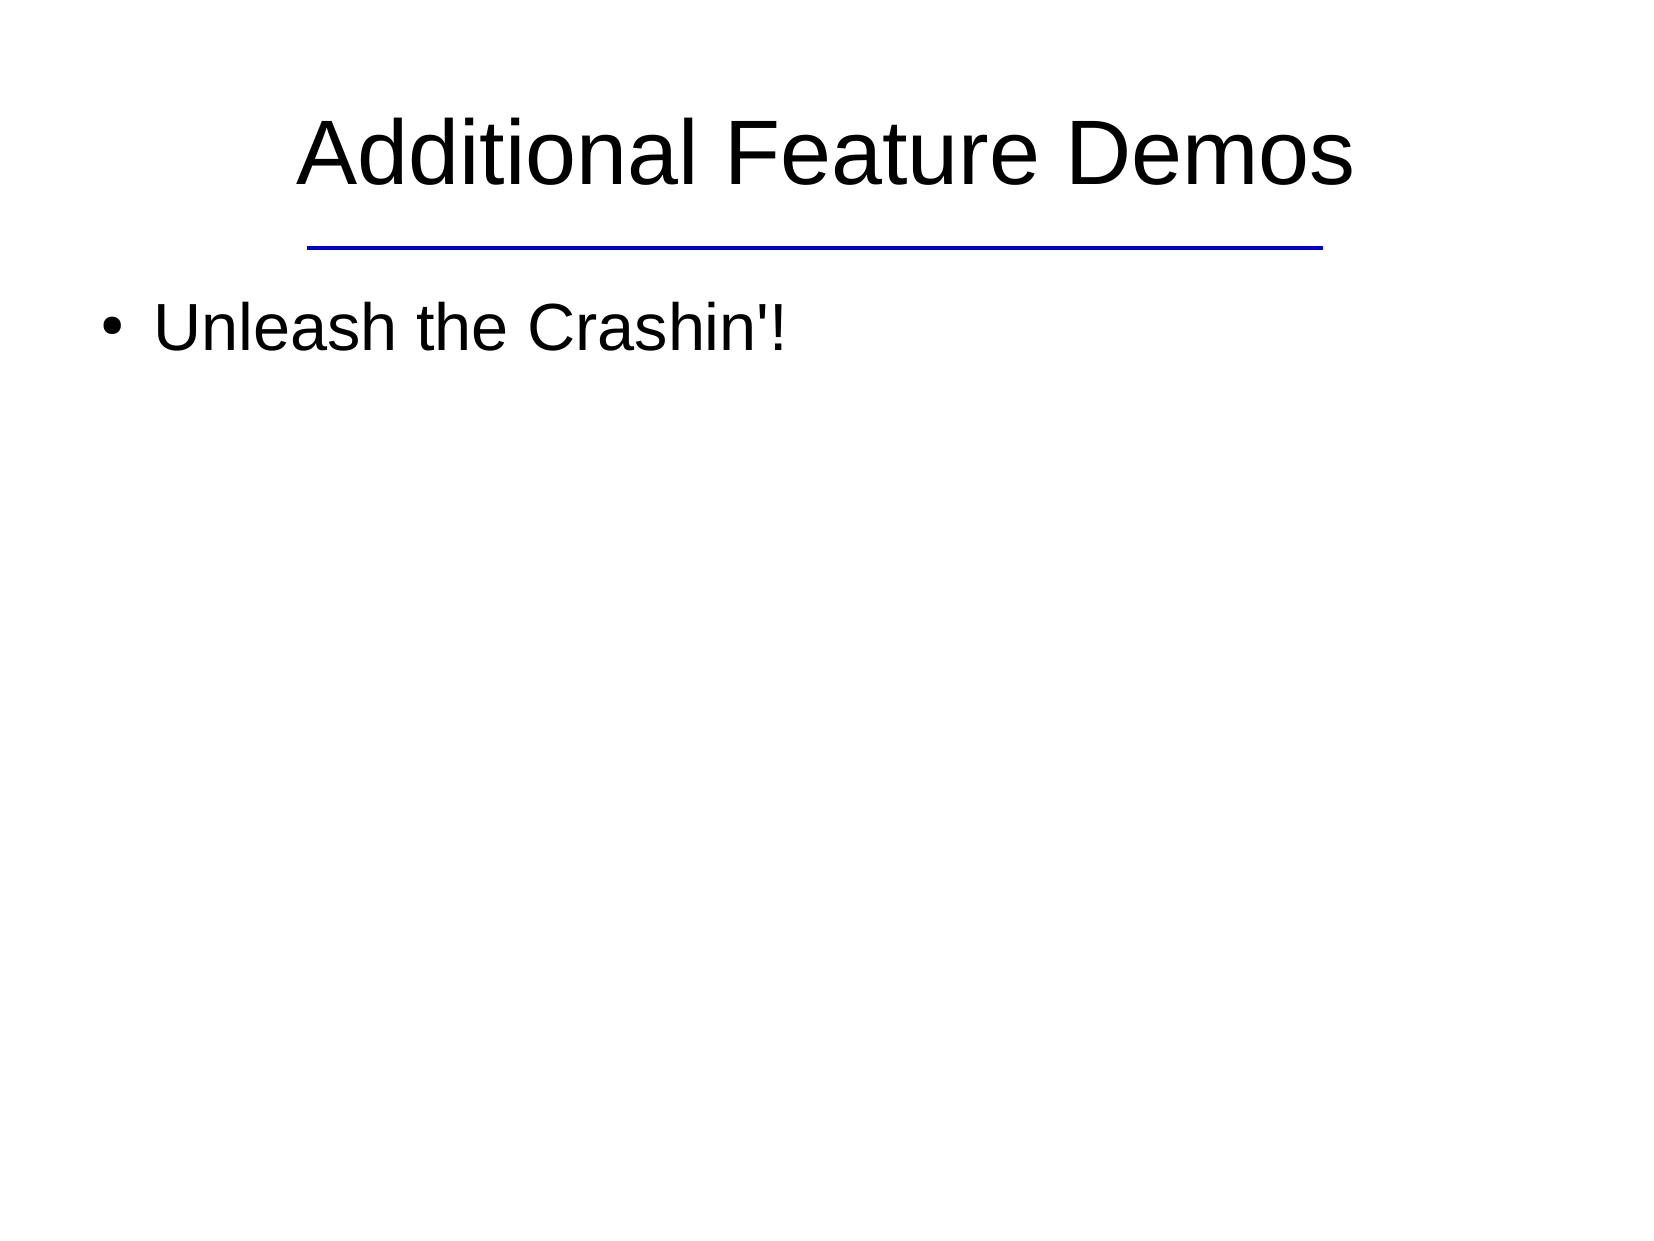

# Additional Feature Demos
Unleash the Crashin'!